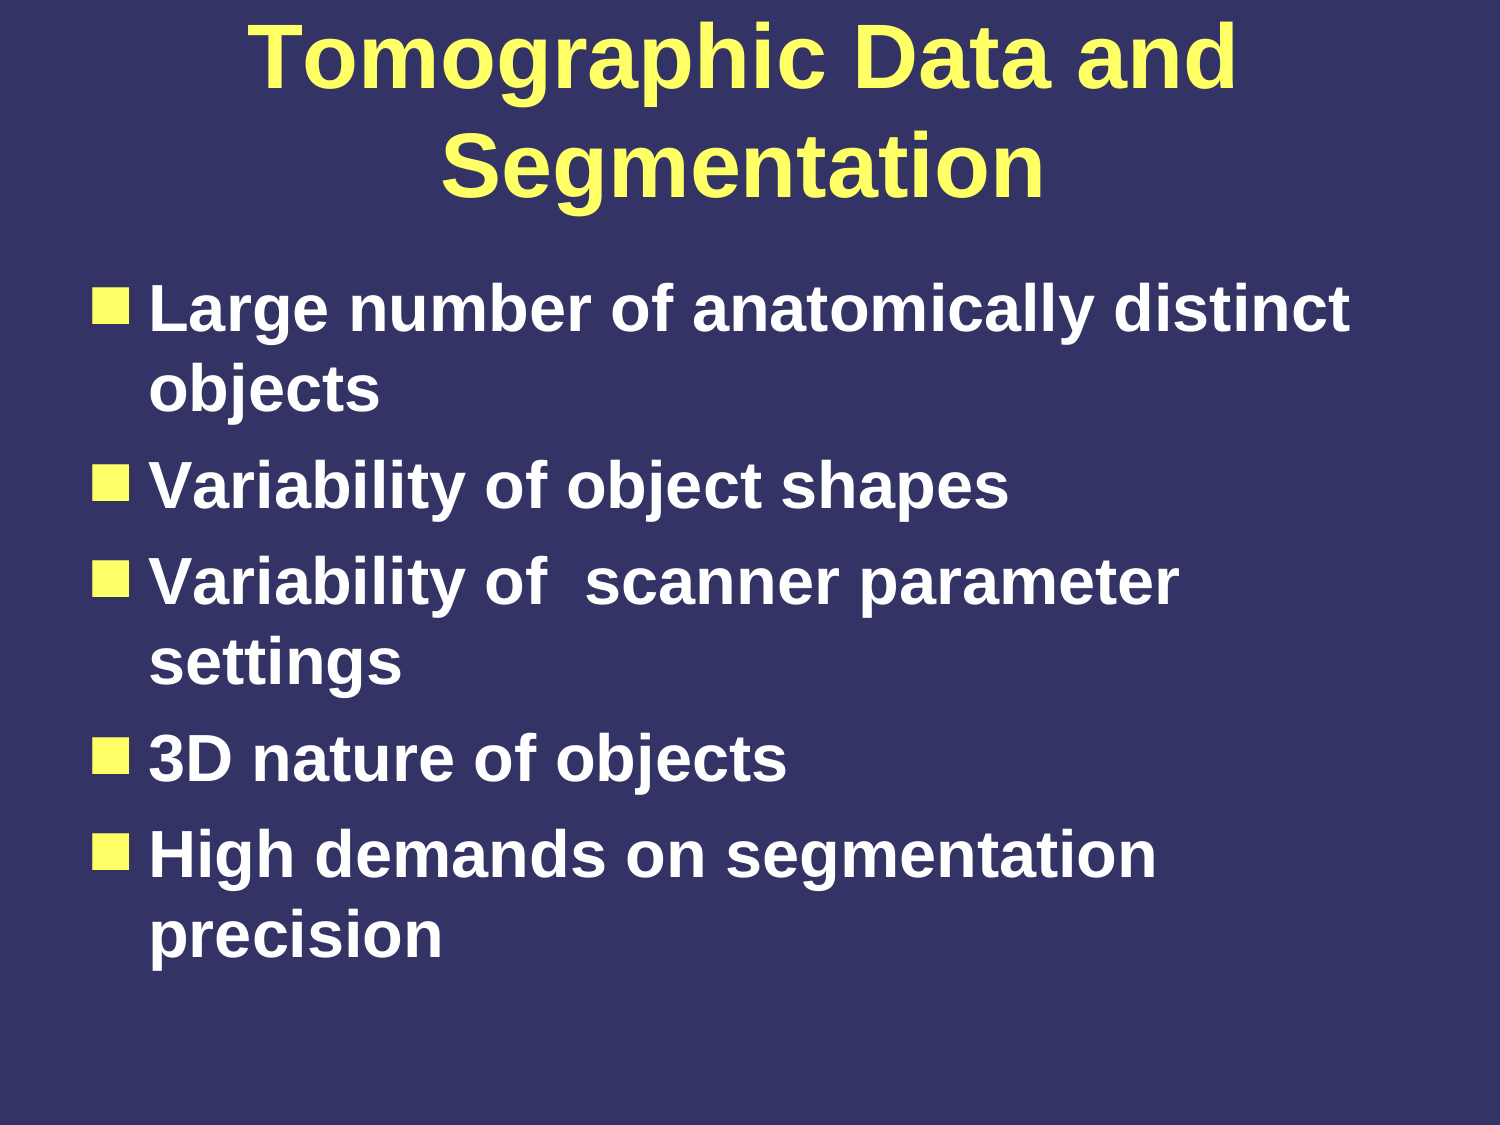

# Tomographic Data and Segmentation
Large number of anatomically distinct objects
Variability of object shapes
Variability of scanner parameter settings
3D nature of objects
High demands on segmentation precision